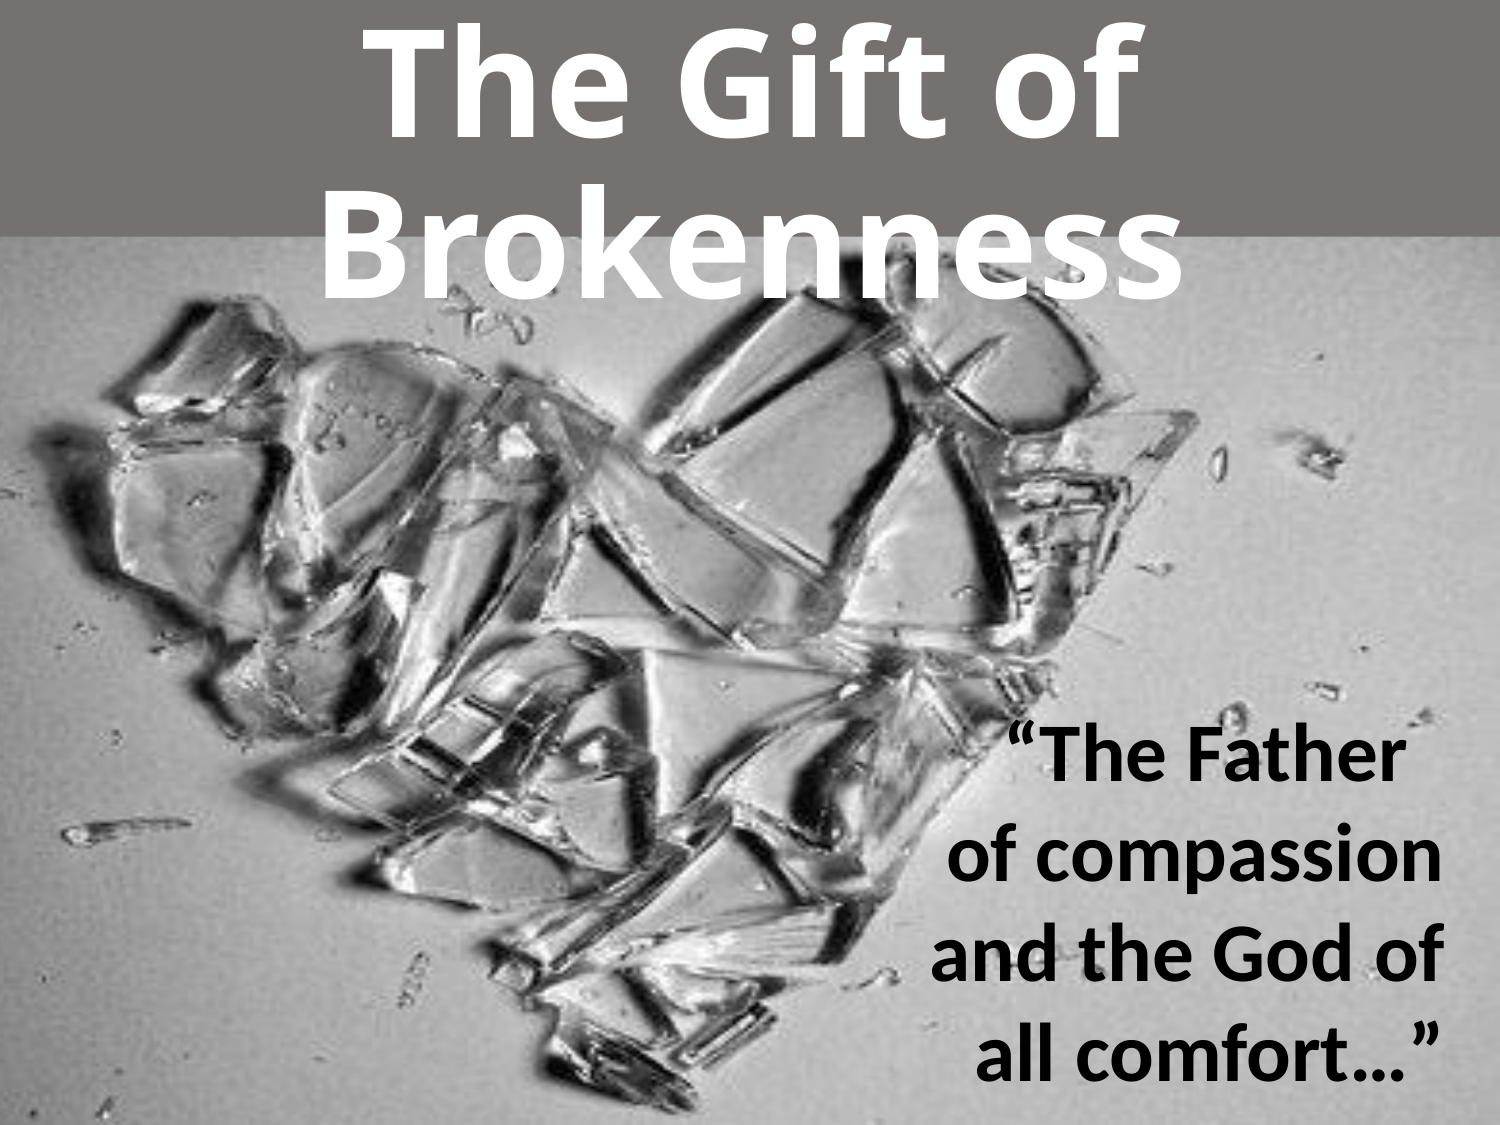

# The Gift of Brokenness
 “The Father of compassion and the God of all comfort…”